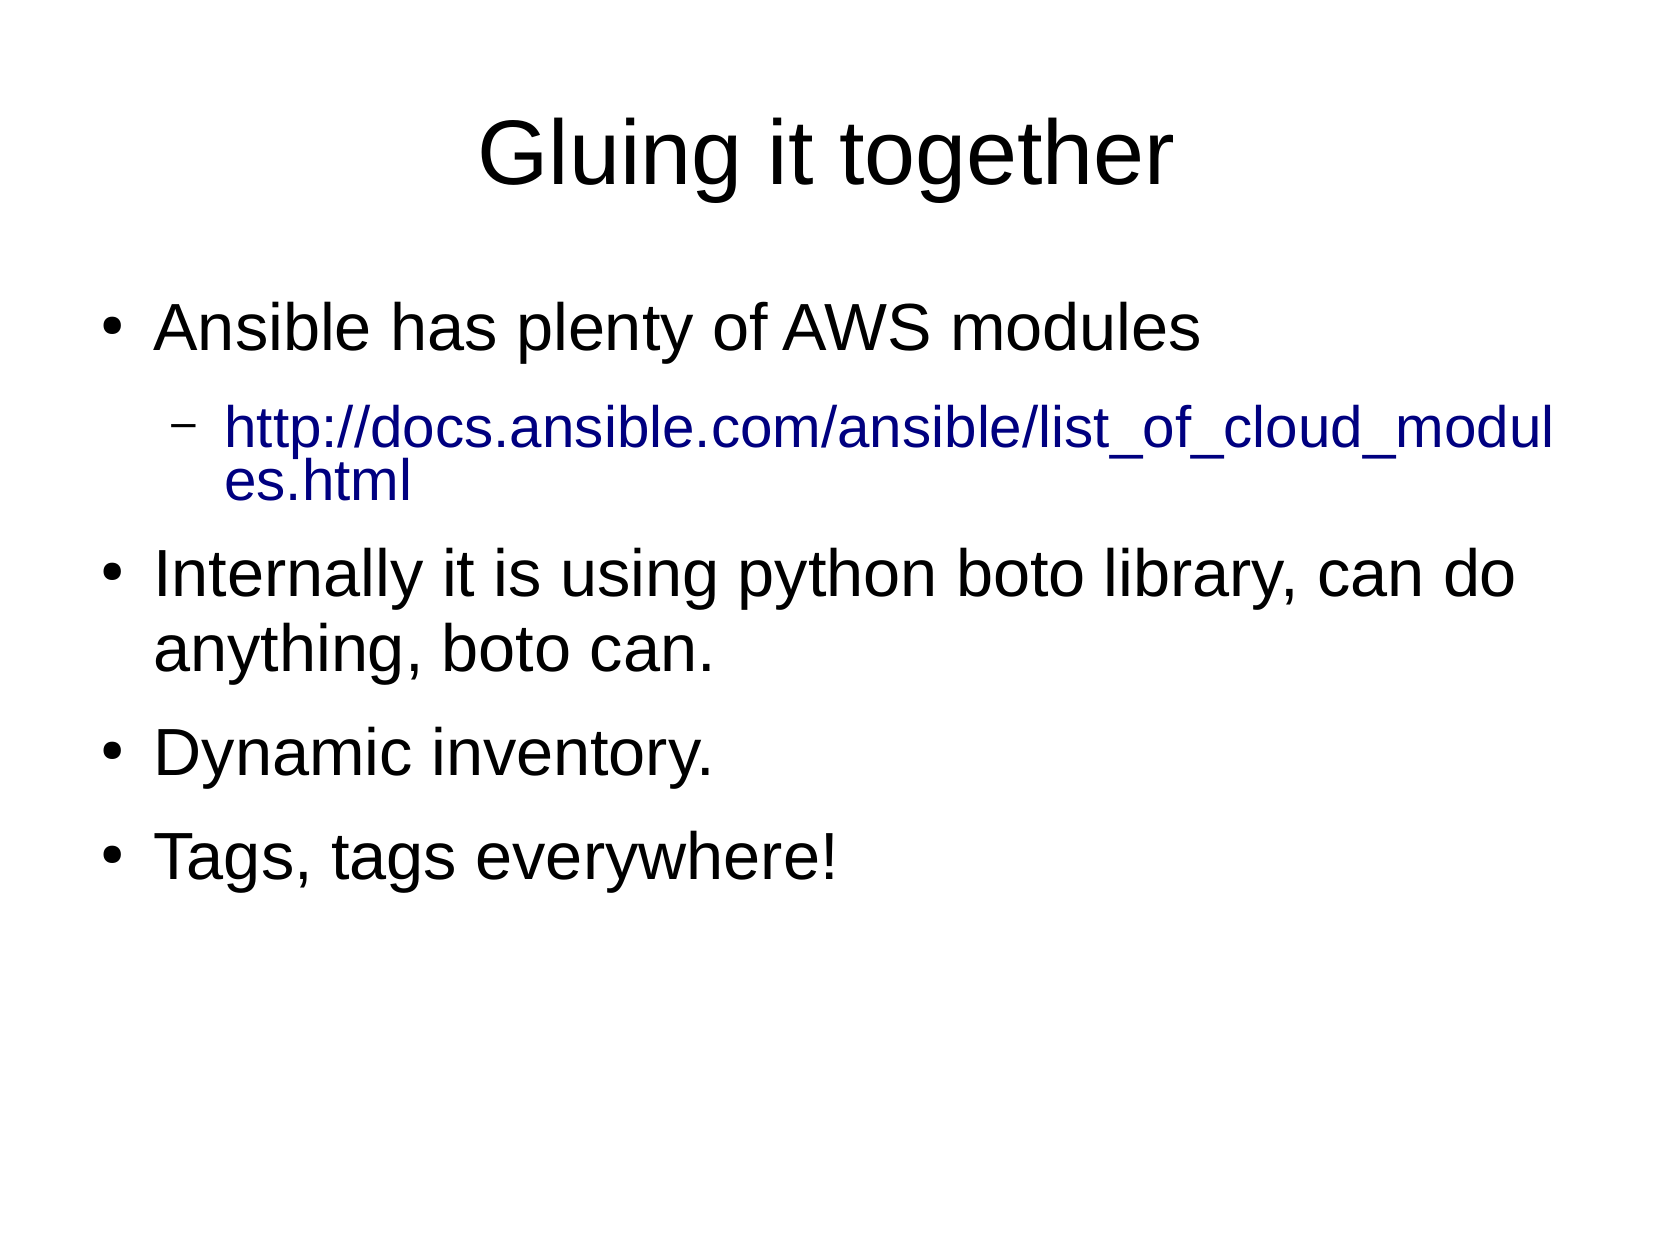

# Gluing it together
Ansible has plenty of AWS modules
http://docs.ansible.com/ansible/list_of_cloud_modules.html
Internally it is using python boto library, can do anything, boto can.
Dynamic inventory.
Tags, tags everywhere!